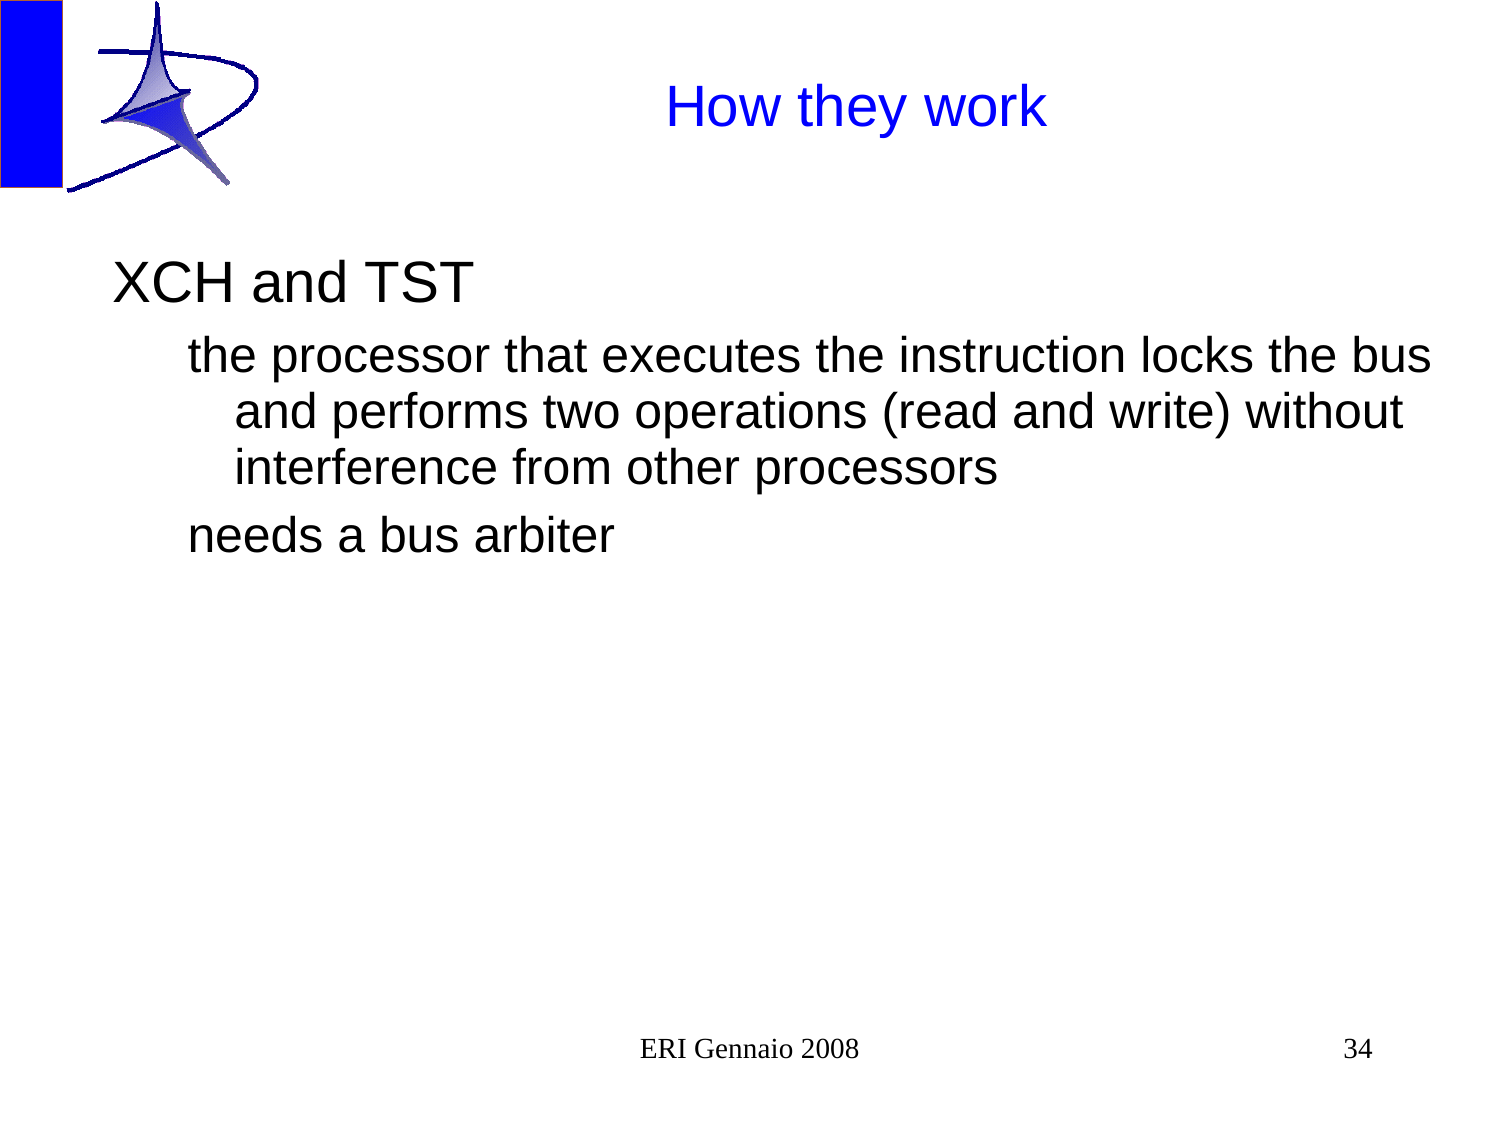

# How they work
XCH and TST
the processor that executes the instruction locks the bus and performs two operations (read and write) without interference from other processors
needs a bus arbiter
ERI Gennaio 2008
34